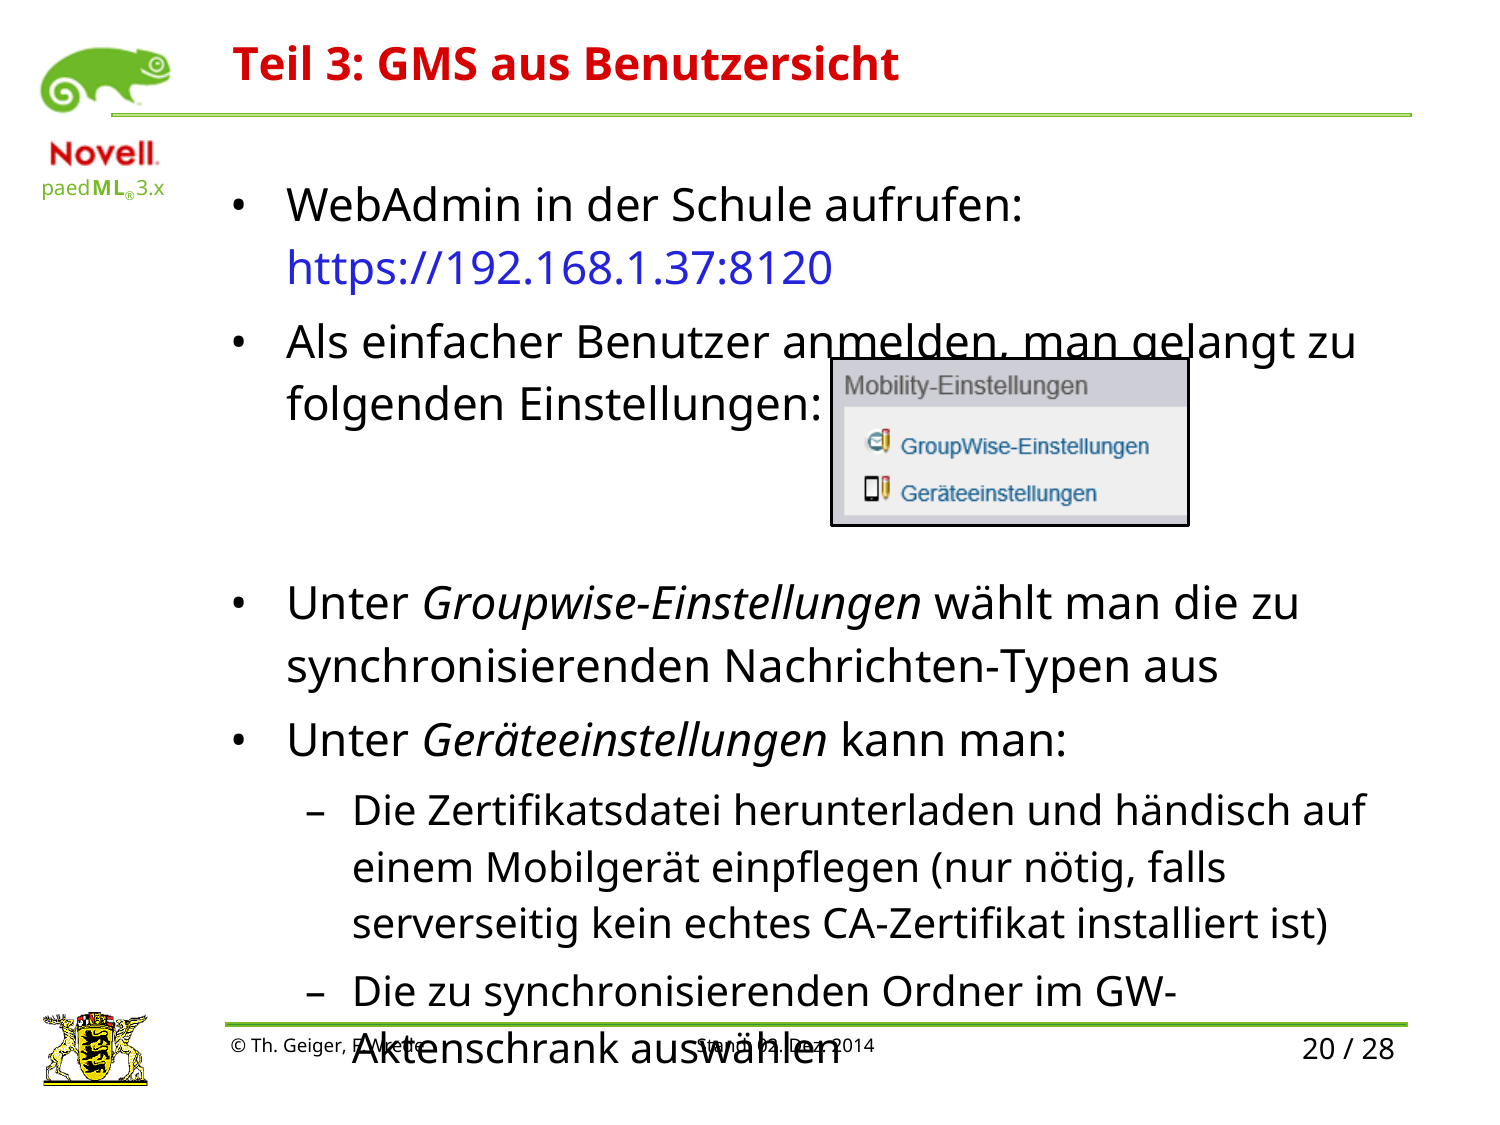

# Teil 3: GMS aus Benutzersicht
WebAdmin in der Schule aufrufen:
https://192.168.1.37:8120
Als einfacher Benutzer anmelden, man gelangt zu folgenden Einstellungen:
Unter Groupwise-Einstellungen wählt man die zu synchronisierenden Nachrichten-Typen aus
Unter Geräteeinstellungen kann man:
Die Zertifikatsdatei herunterladen und händisch auf einem Mobilgerät einpflegen (nur nötig, falls serverseitig kein echtes CA-Zertifikat installiert ist)
Die zu synchronisierenden Ordner im GW-Aktenschrank auswählen
20
© Th. Geiger, F.Wrede
02. Dez. 2014